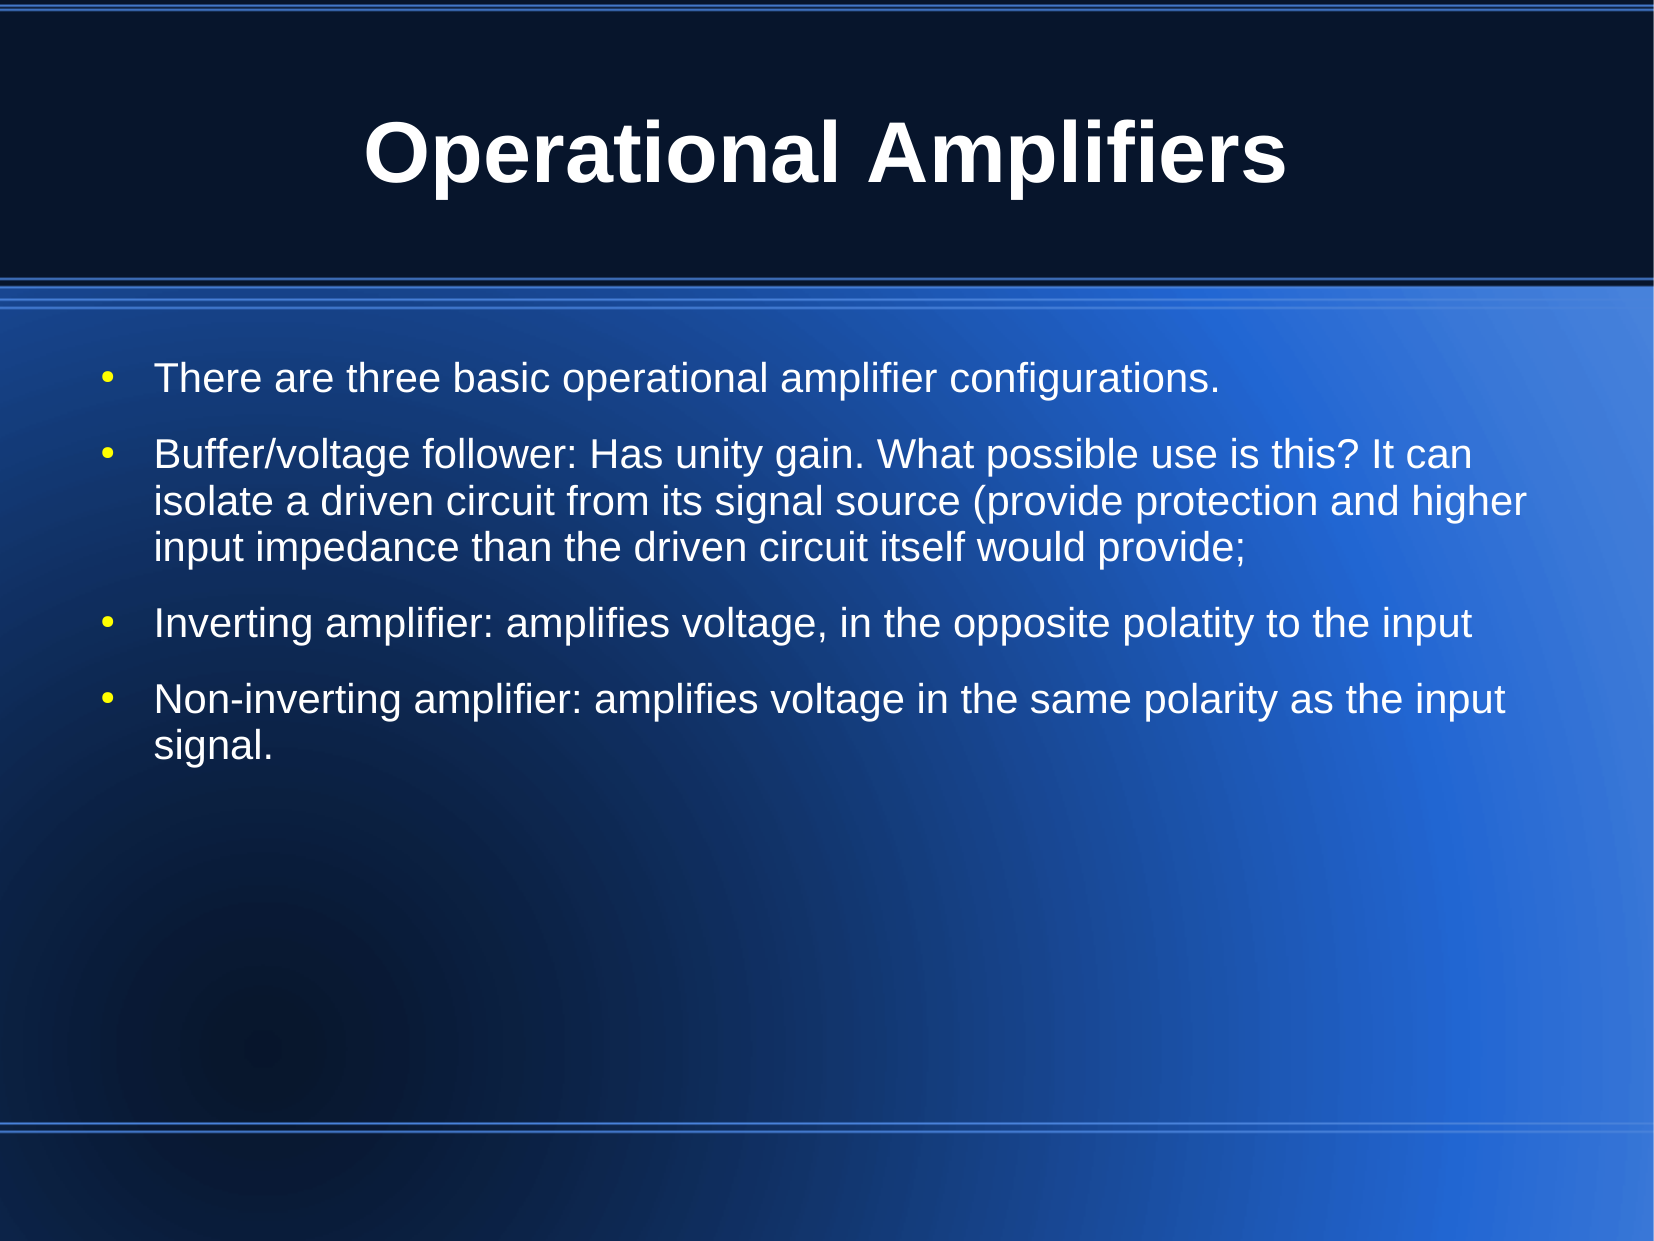

# Operational Amplifiers
There are three basic operational amplifier configurations.
Buffer/voltage follower: Has unity gain. What possible use is this? It can isolate a driven circuit from its signal source (provide protection and higher input impedance than the driven circuit itself would provide;
Inverting amplifier: amplifies voltage, in the opposite polatity to the input
Non-inverting amplifier: amplifies voltage in the same polarity as the input signal.